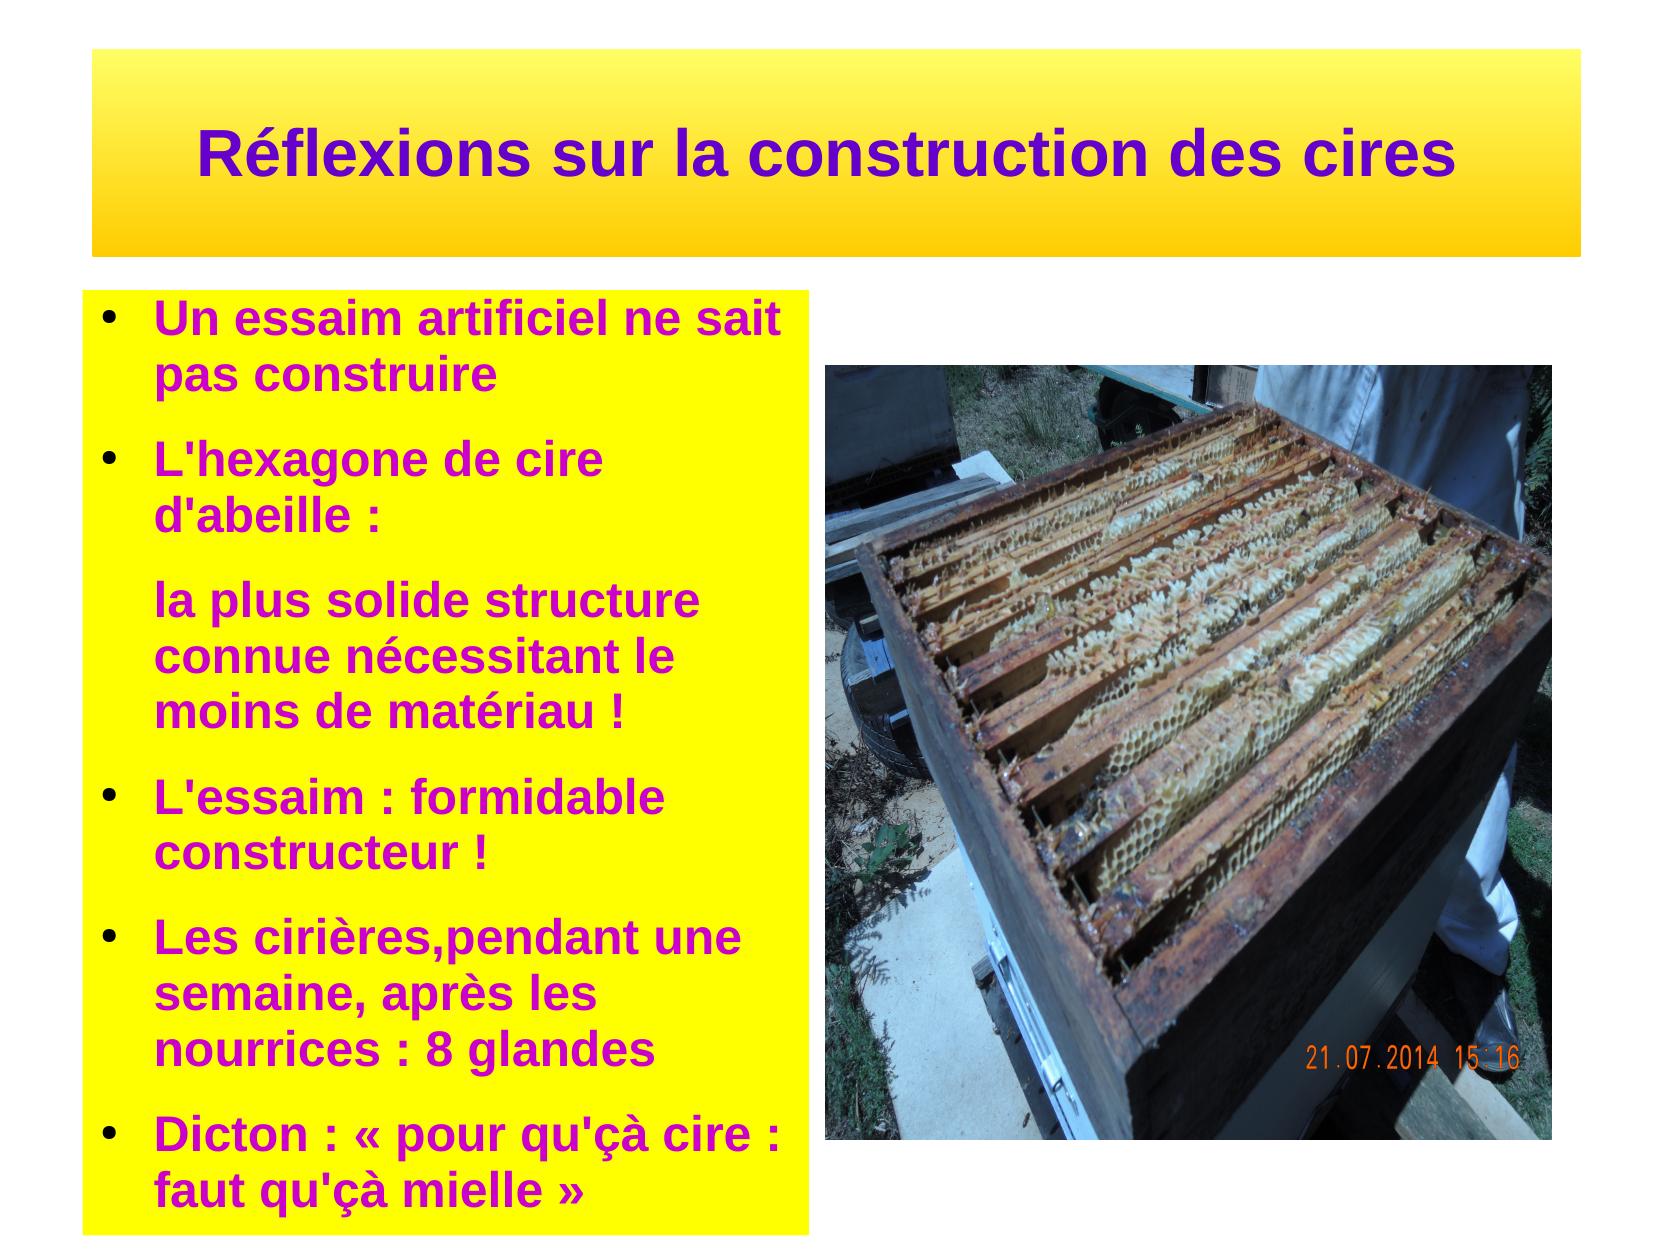

# Réflexions sur la construction des cires
Un essaim artificiel ne sait pas construire
L'hexagone de cire d'abeille :
la plus solide structure connue nécessitant le moins de matériau !
L'essaim : formidable constructeur !
Les cirières,pendant une semaine, après les nourrices : 8 glandes
Dicton : « pour qu'çà cire : faut qu'çà mielle »